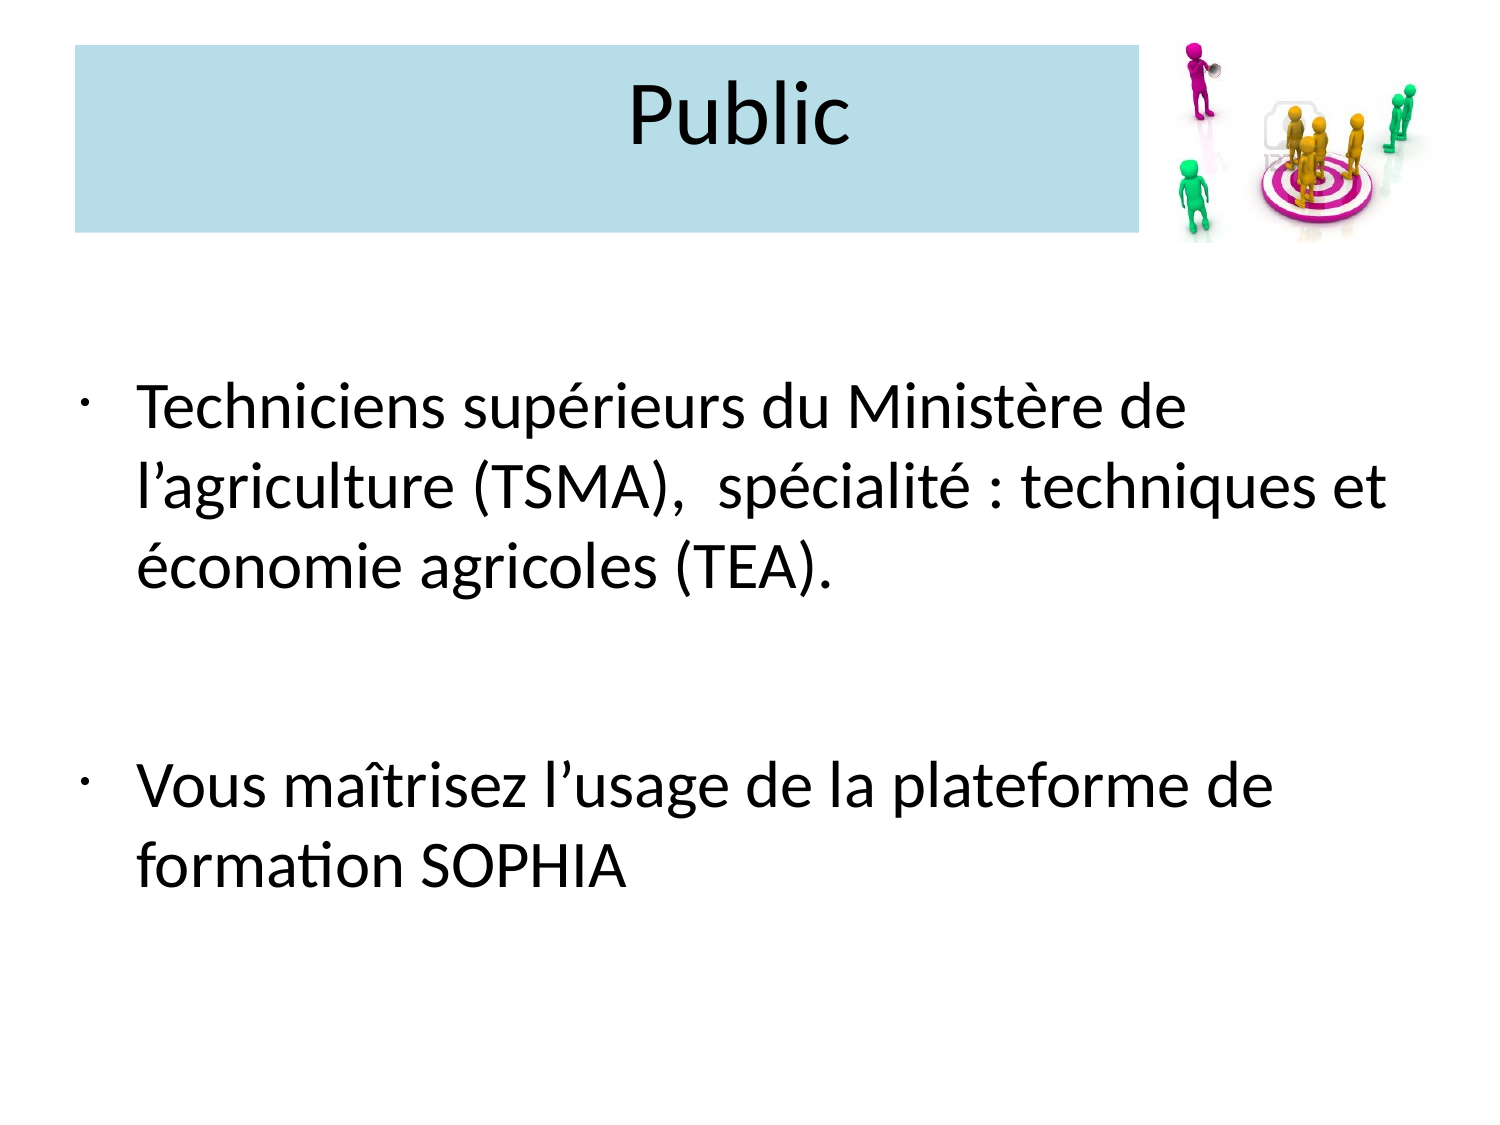

# Public
Techniciens supérieurs du Ministère de l’agriculture (TSMA), spécialité : techniques et économie agricoles (TEA).
Vous maîtrisez l’usage de la plateforme de formation SOPHIA